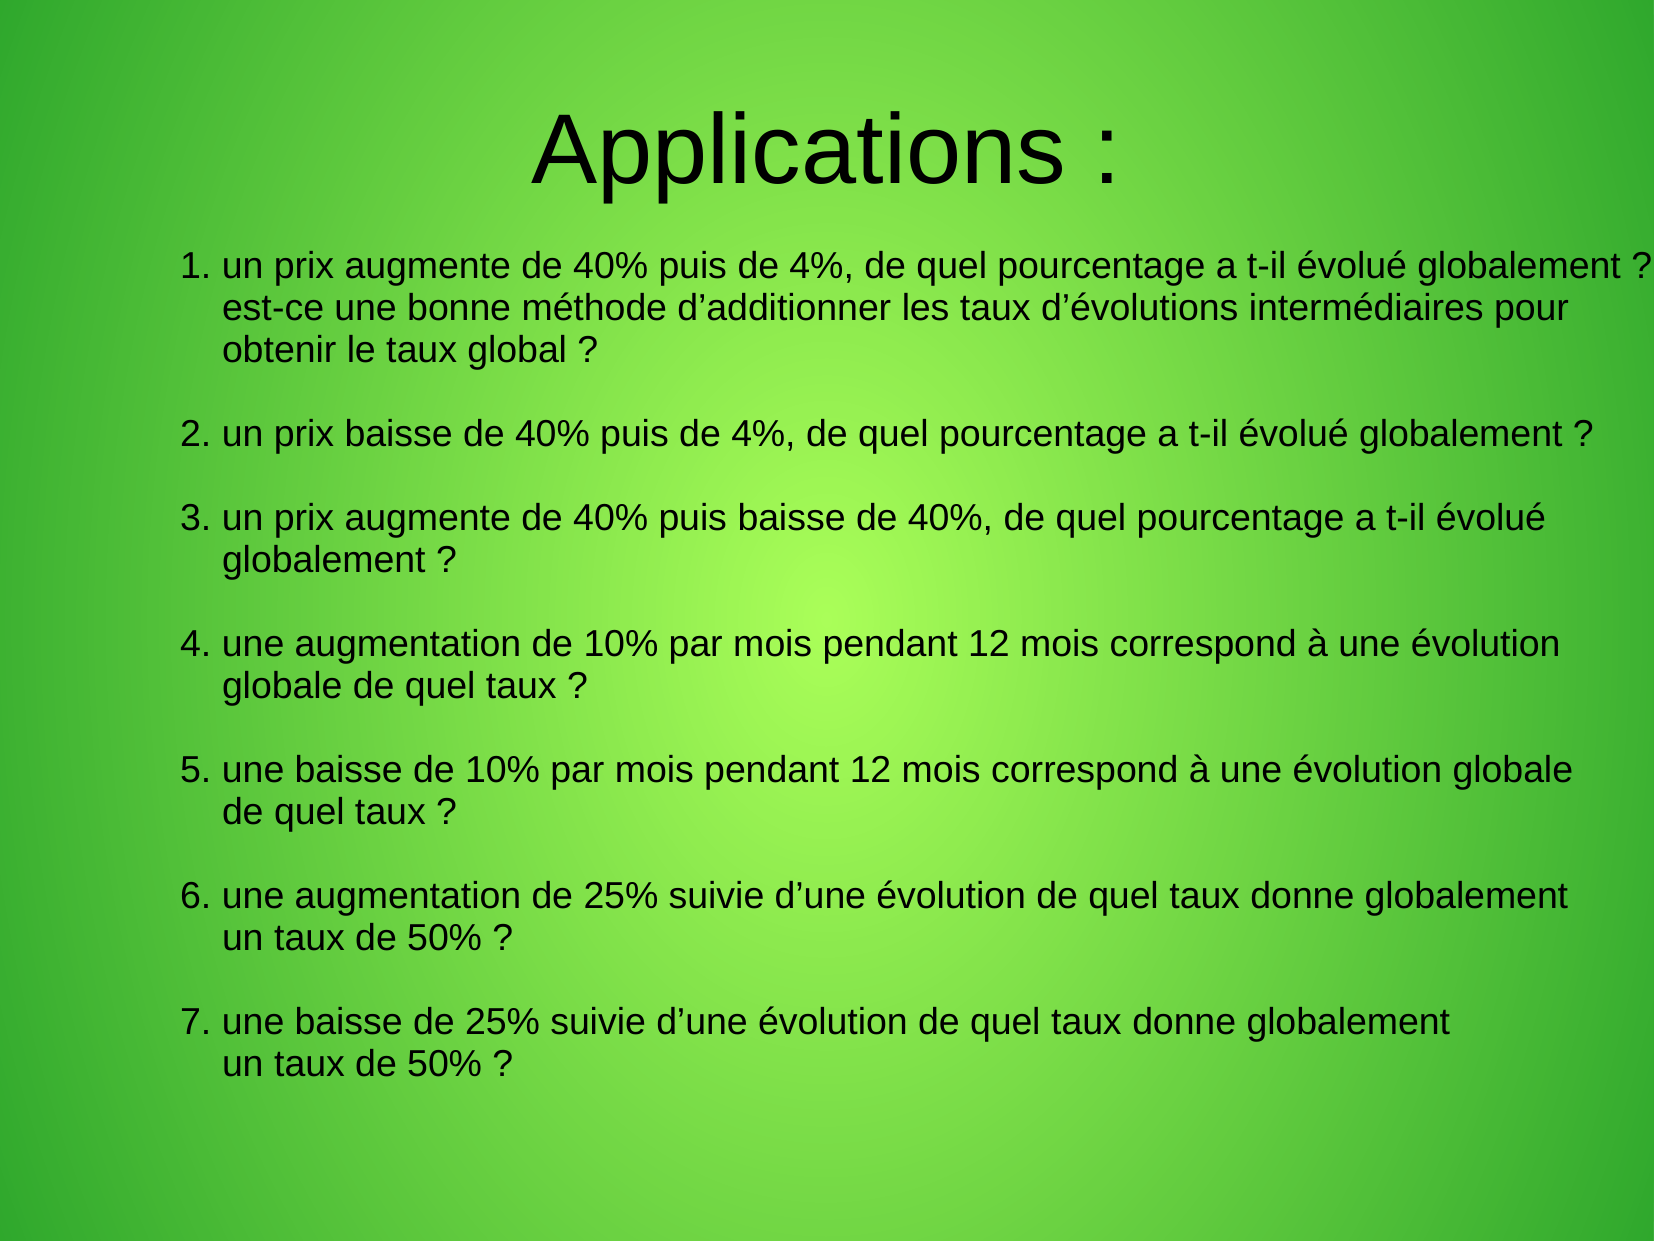

# Applications :
1. un prix augmente de 40% puis de 4%, de quel pourcentage a t-il évolué globalement ?
 est-ce une bonne méthode d’additionner les taux d’évolutions intermédiaires pour
 obtenir le taux global ?
2. un prix baisse de 40% puis de 4%, de quel pourcentage a t-il évolué globalement ?
3. un prix augmente de 40% puis baisse de 40%, de quel pourcentage a t-il évolué
 globalement ?
4. une augmentation de 10% par mois pendant 12 mois correspond à une évolution
 globale de quel taux ?
5. une baisse de 10% par mois pendant 12 mois correspond à une évolution globale
 de quel taux ?
6. une augmentation de 25% suivie d’une évolution de quel taux donne globalement
 un taux de 50% ?
7. une baisse de 25% suivie d’une évolution de quel taux donne globalement
 un taux de 50% ?